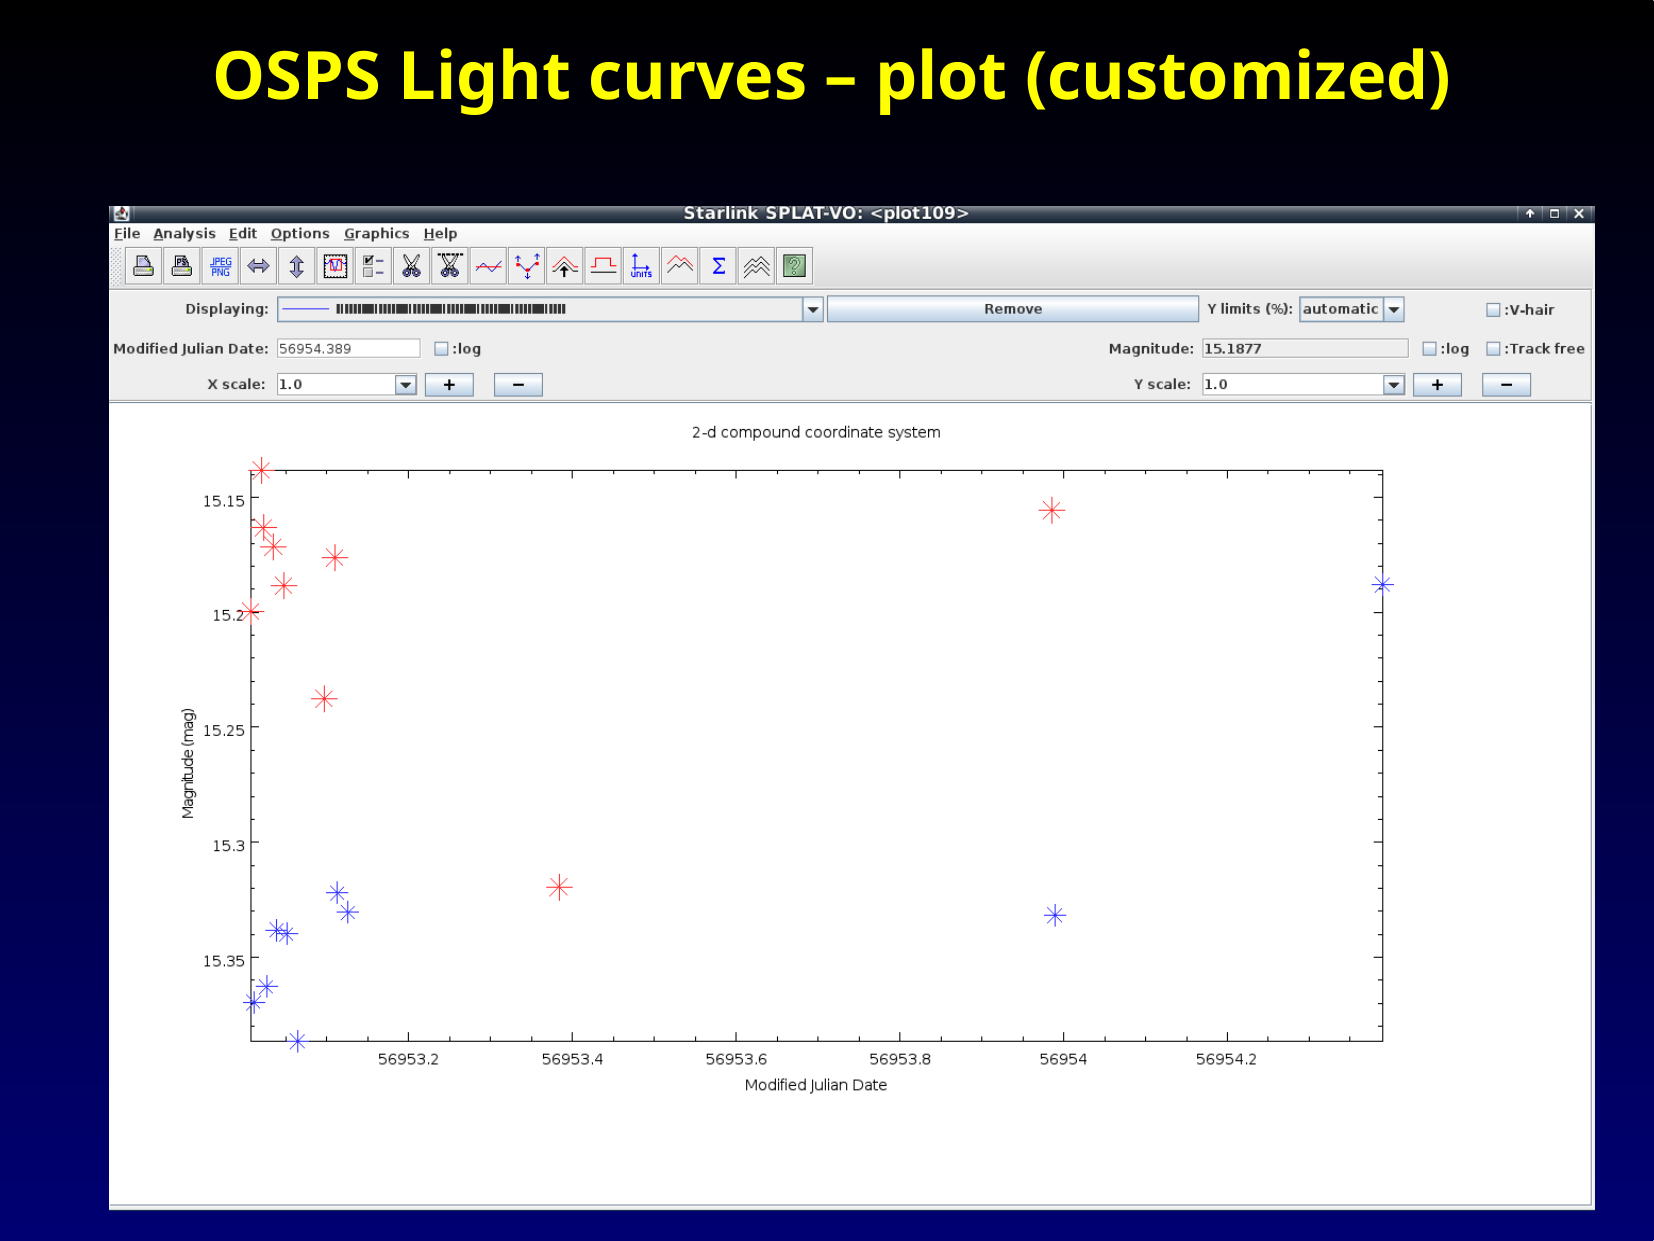

# OSPS Light curves – plot (customized)